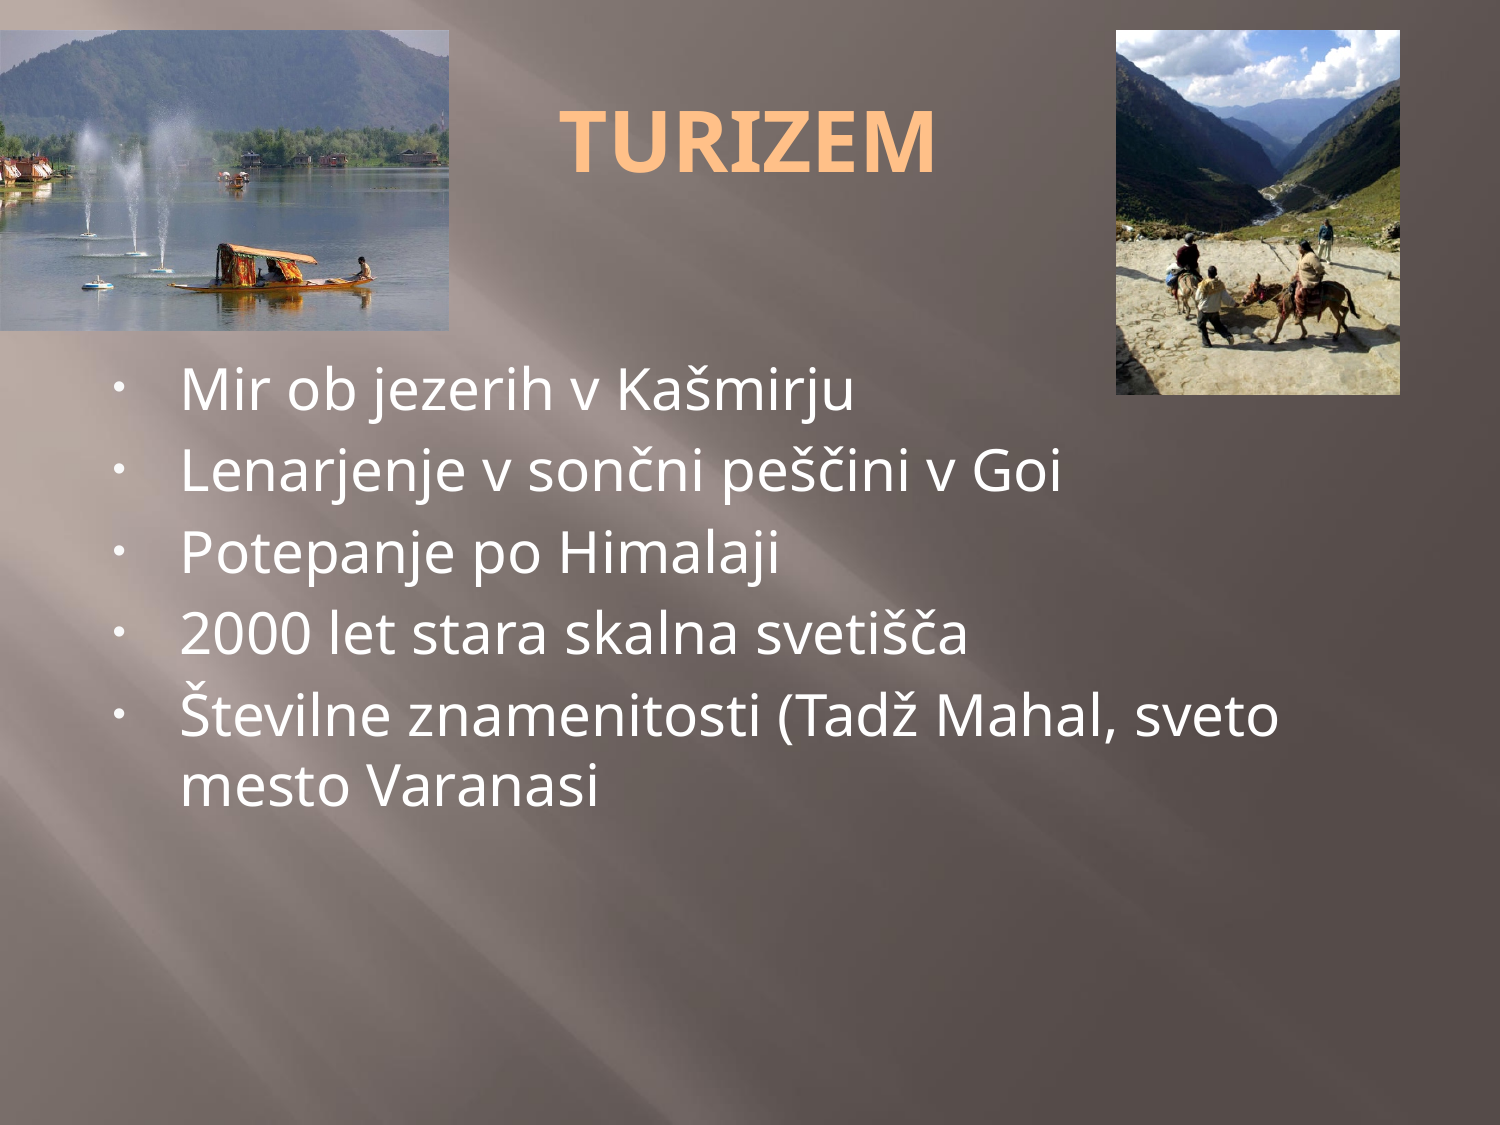

# TURIZEM
Mir ob jezerih v Kašmirju
Lenarjenje v sončni peščini v Goi
Potepanje po Himalaji
2000 let stara skalna svetišča
Številne znamenitosti (Tadž Mahal, sveto mesto Varanasi